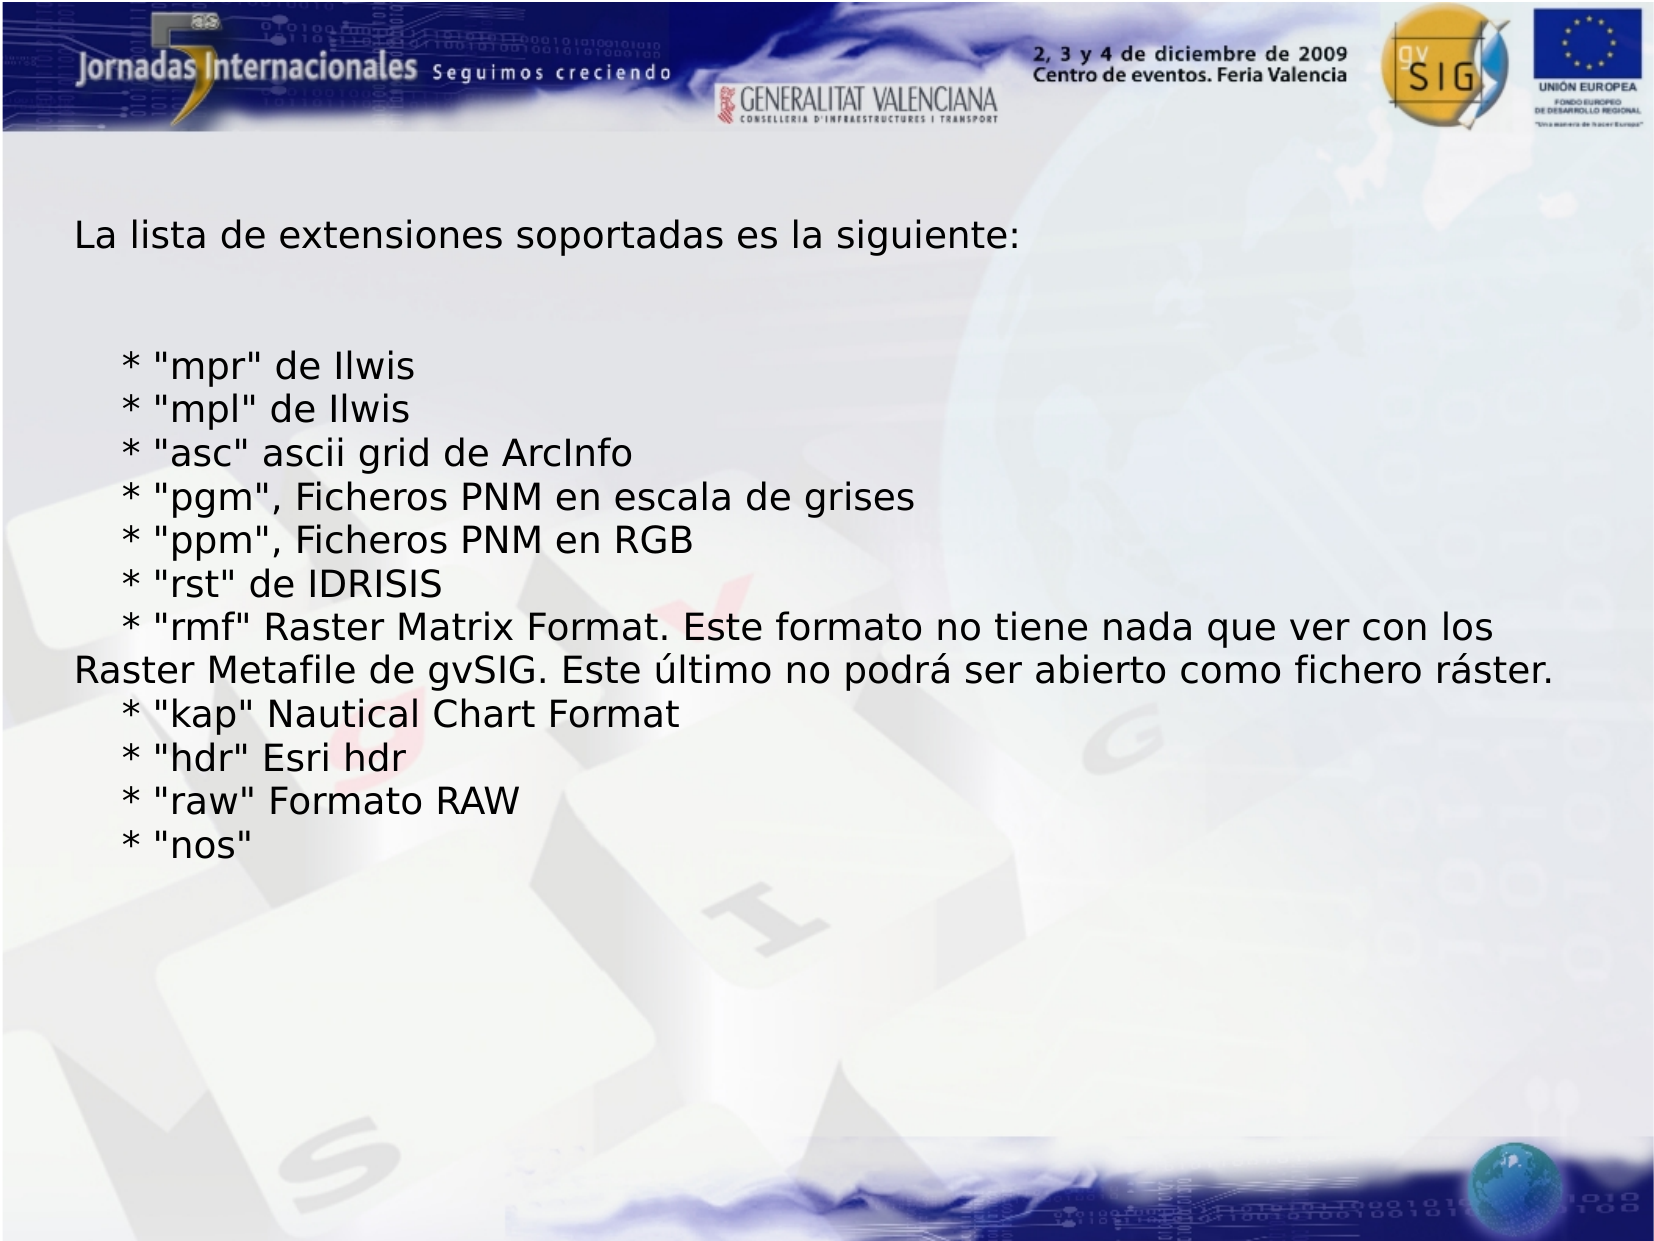

La lista de extensiones soportadas es la siguiente:
 * "mpr" de Ilwis
 * "mpl" de Ilwis
 * "asc" ascii grid de ArcInfo
 * "pgm", Ficheros PNM en escala de grises
 * "ppm", Ficheros PNM en RGB
 * "rst" de IDRISIS
 * "rmf" Raster Matrix Format. Este formato no tiene nada que ver con los Raster Metafile de gvSIG. Este último no podrá ser abierto como fichero ráster.
 * "kap" Nautical Chart Format
 * "hdr" Esri hdr
 * "raw" Formato RAW
 * "nos"